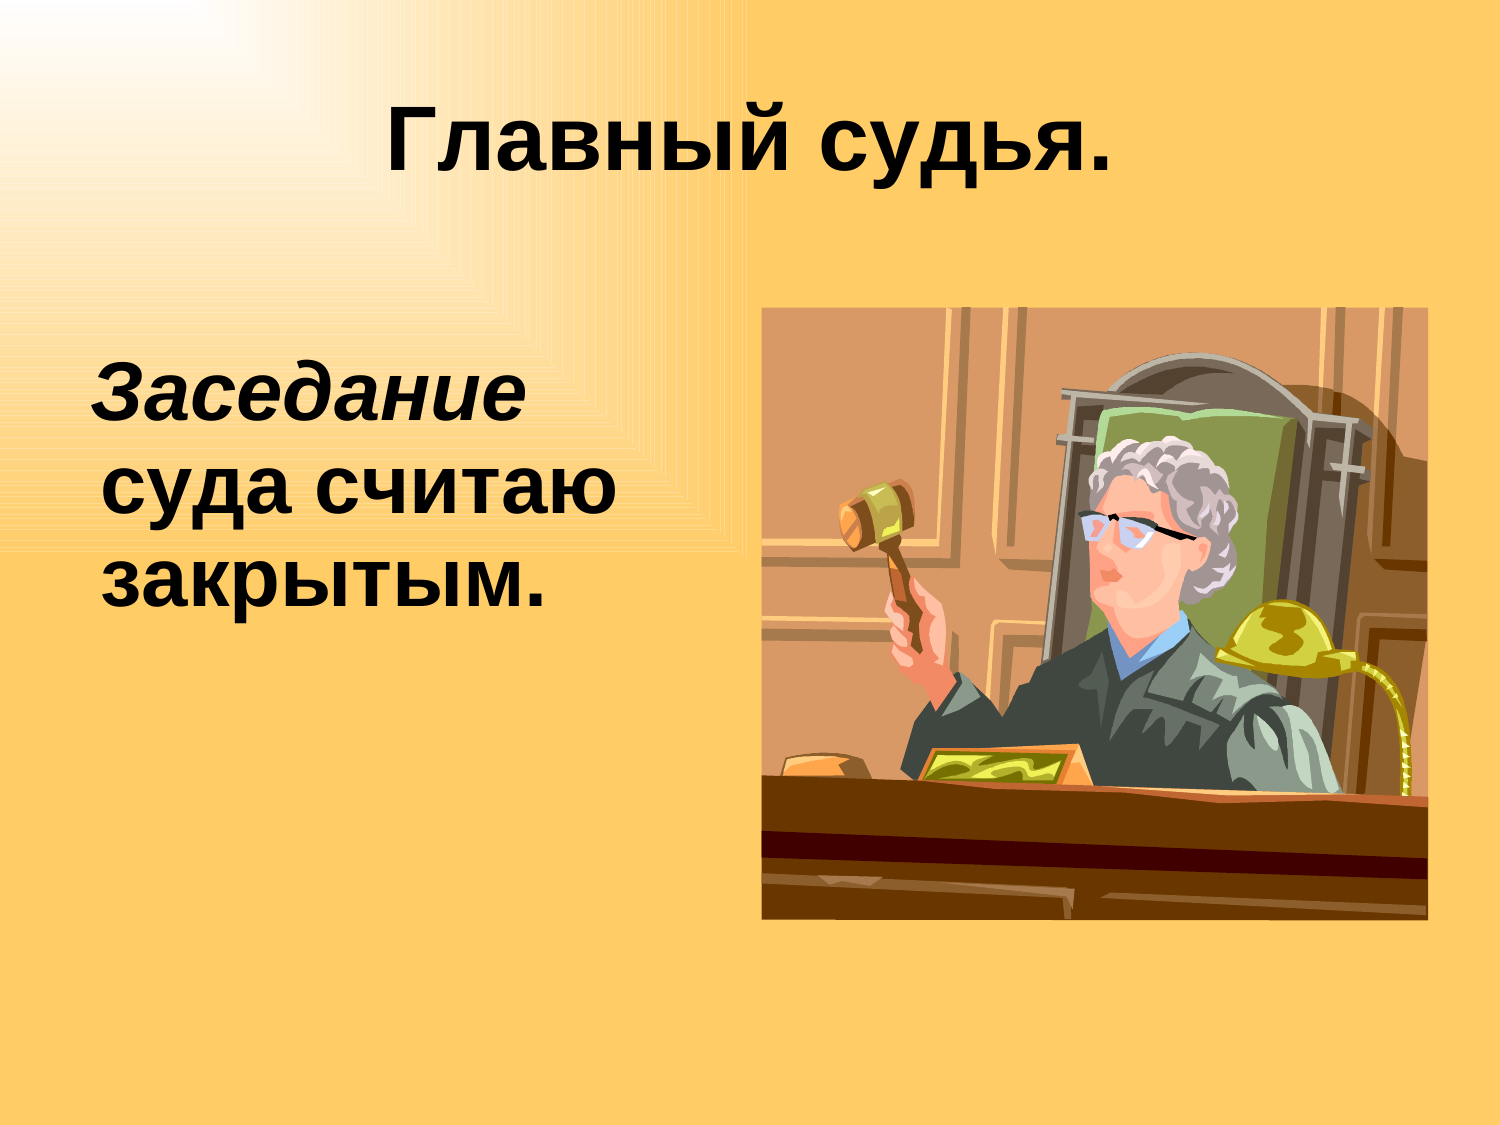

# Главный судья.
 Заседание суда считаю закрытым.